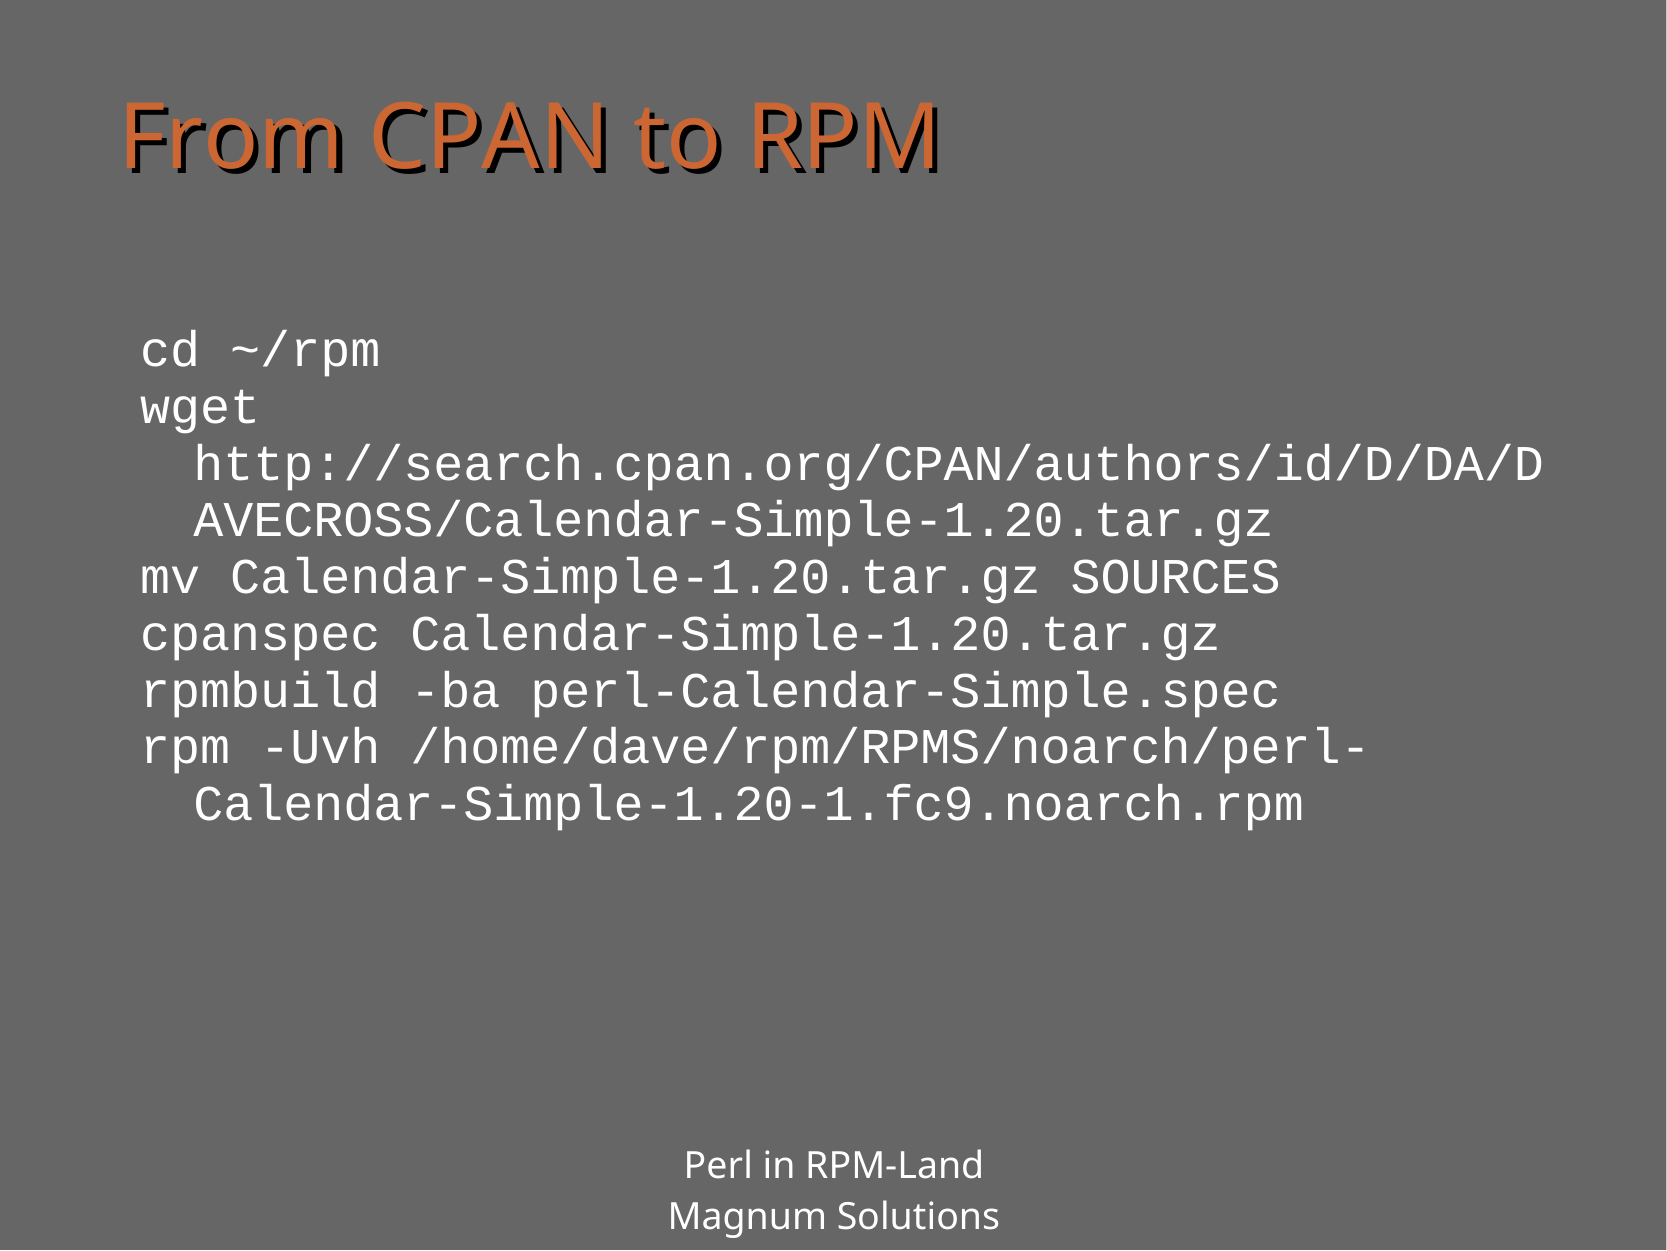

# From CPAN to RPM
cd ~/rpm
wget http://search.cpan.org/CPAN/authors/id/D/DA/DAVECROSS/Calendar-Simple-1.20.tar.gz
mv Calendar-Simple-1.20.tar.gz SOURCES
cpanspec Calendar-Simple-1.20.tar.gz
rpmbuild -ba perl-Calendar-Simple.spec
rpm -Uvh /home/dave/rpm/RPMS/noarch/perl-Calendar-Simple-1.20-1.fc9.noarch.rpm